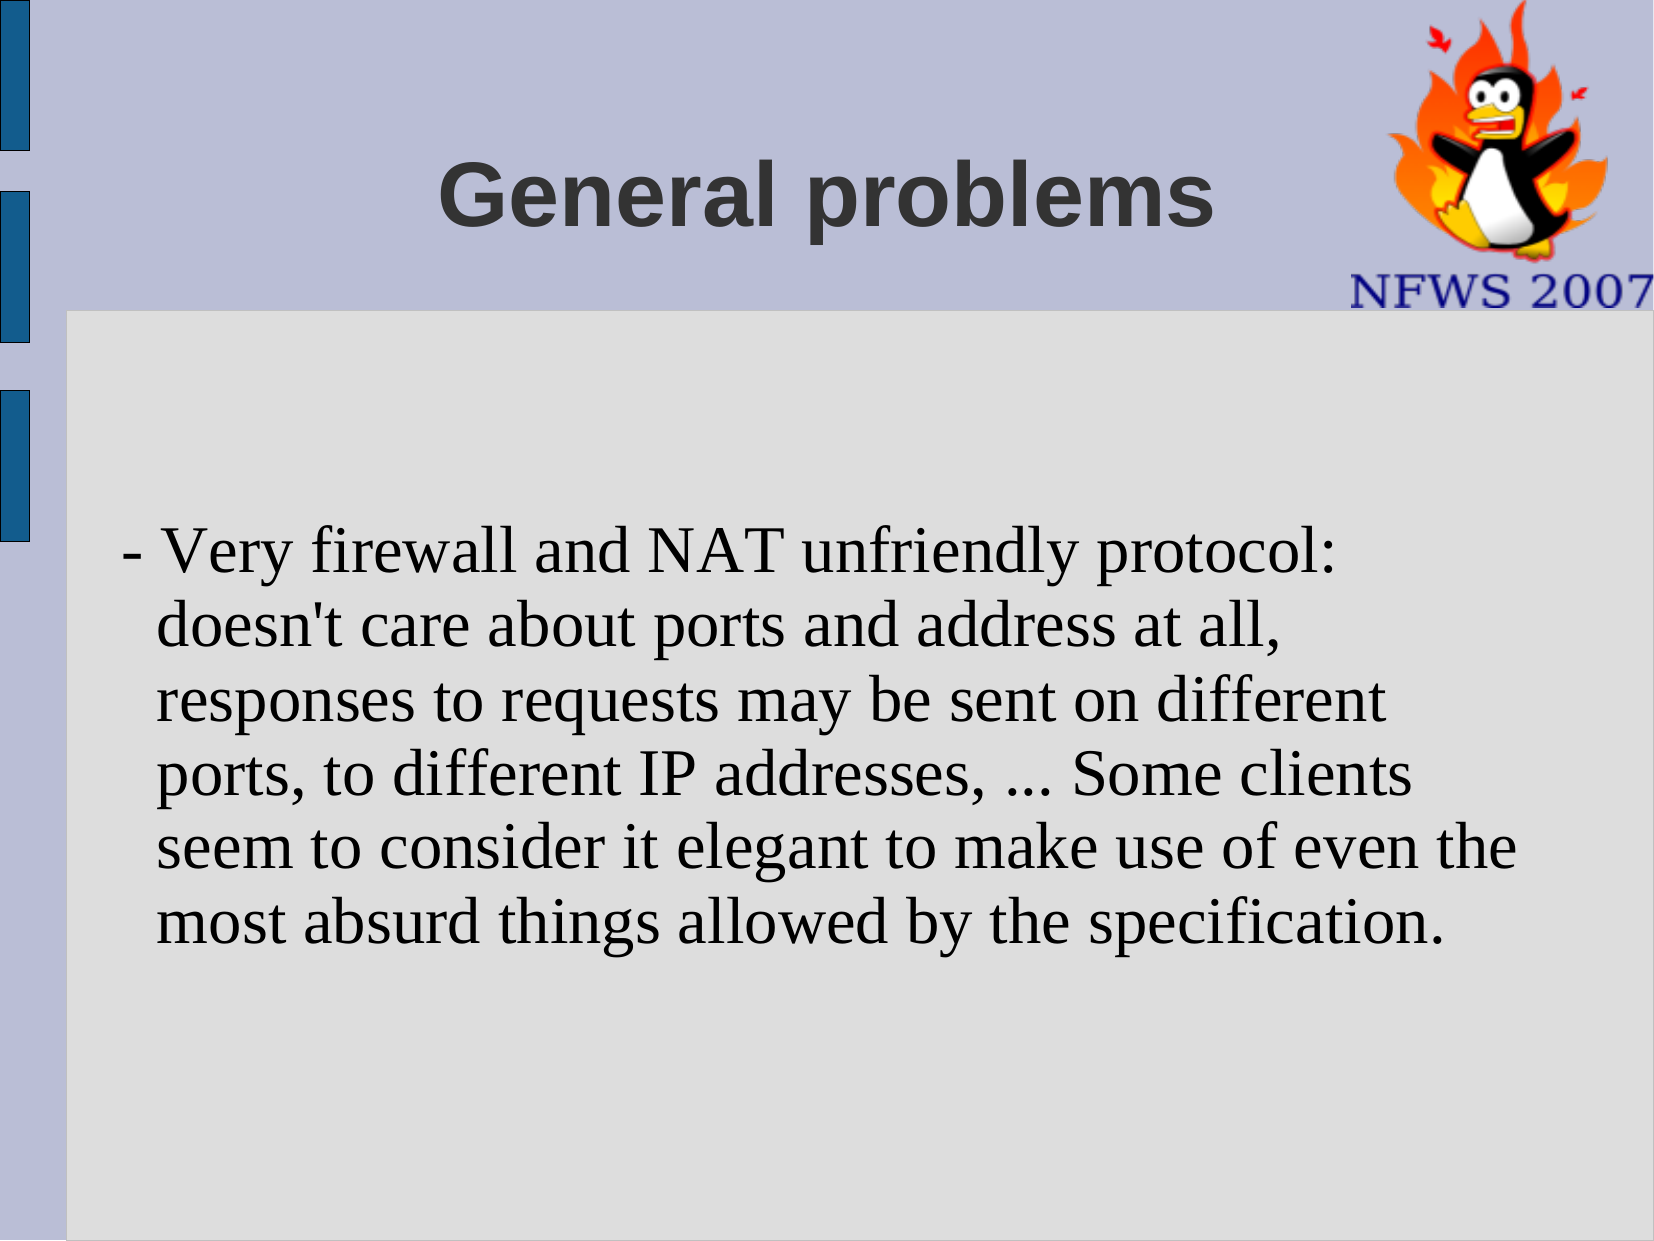

# General problems
- Very firewall and NAT unfriendly protocol: doesn't care about ports and address at all, responses to requests may be sent on different ports, to different IP addresses, ... Some clients seem to consider it elegant to make use of even the most absurd things allowed by the specification.